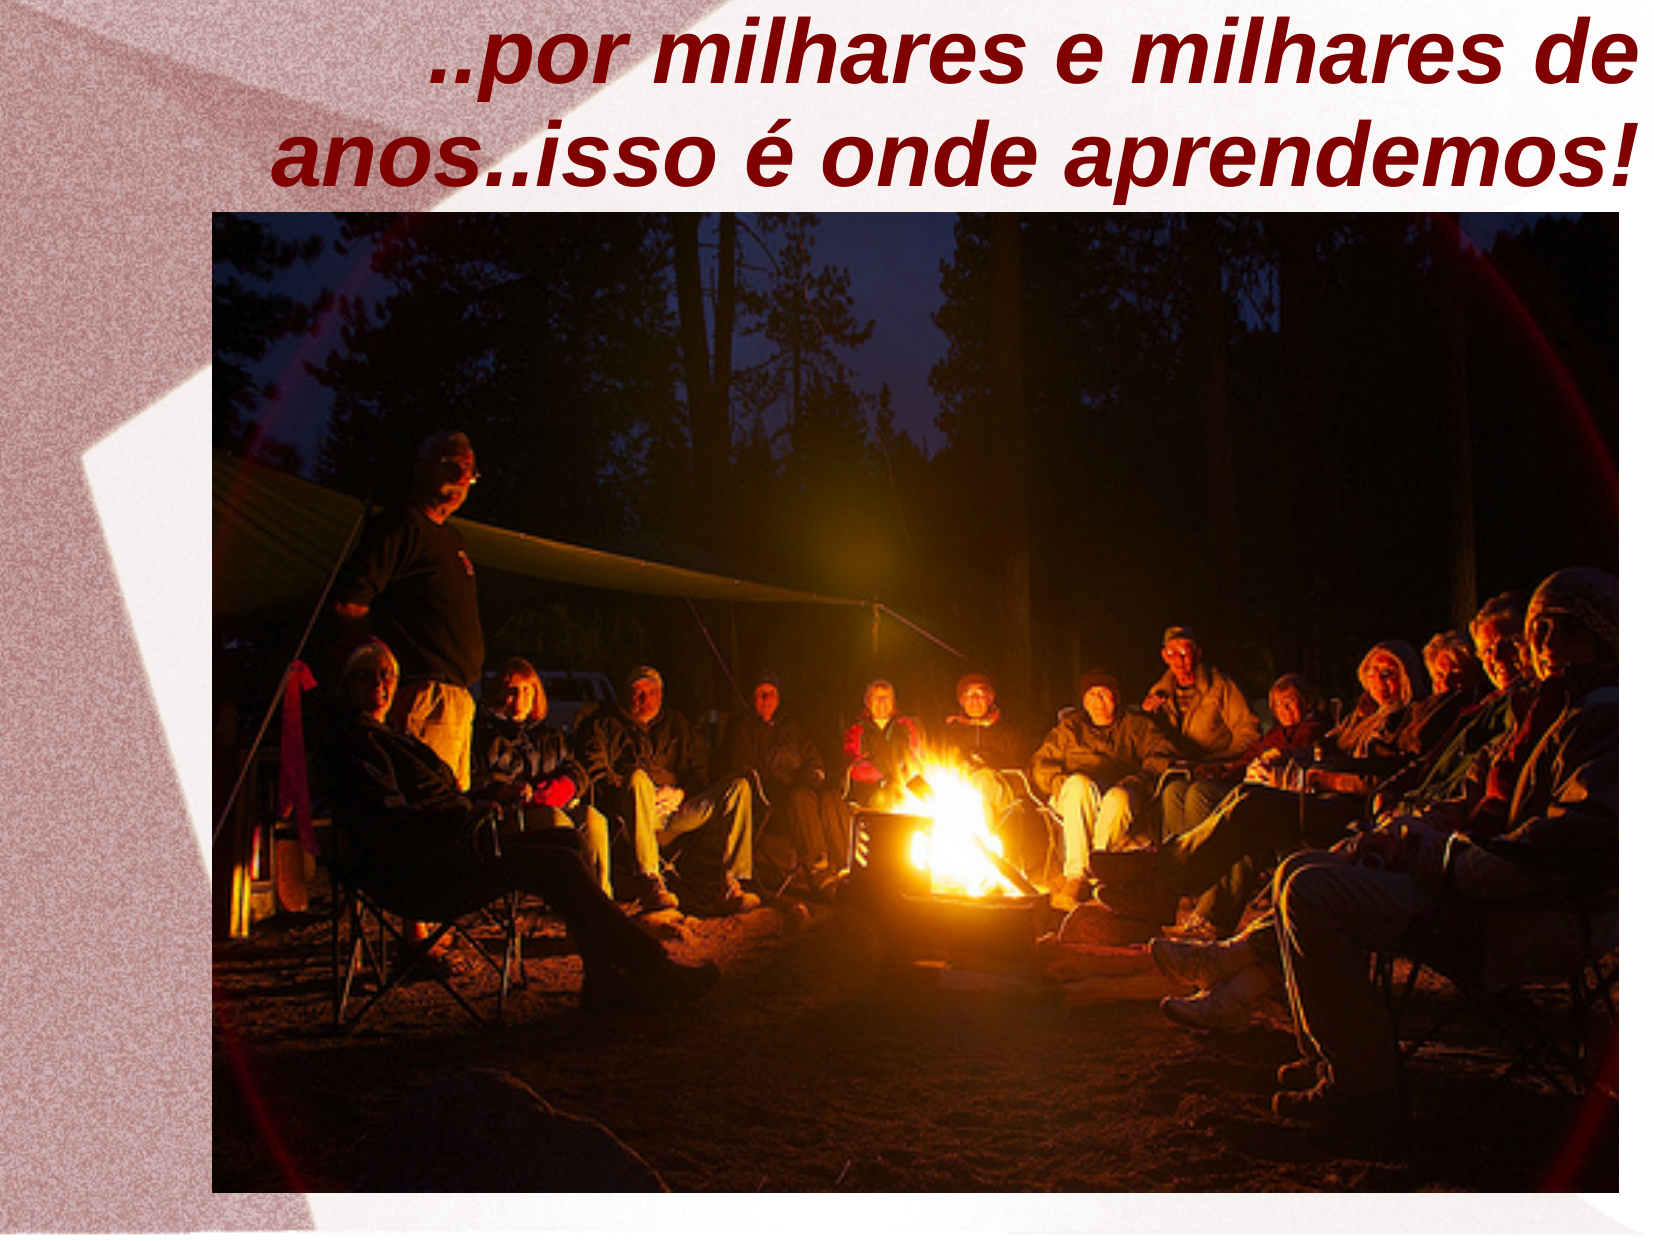

# ..por milhares e milhares de anos..isso é onde aprendemos!